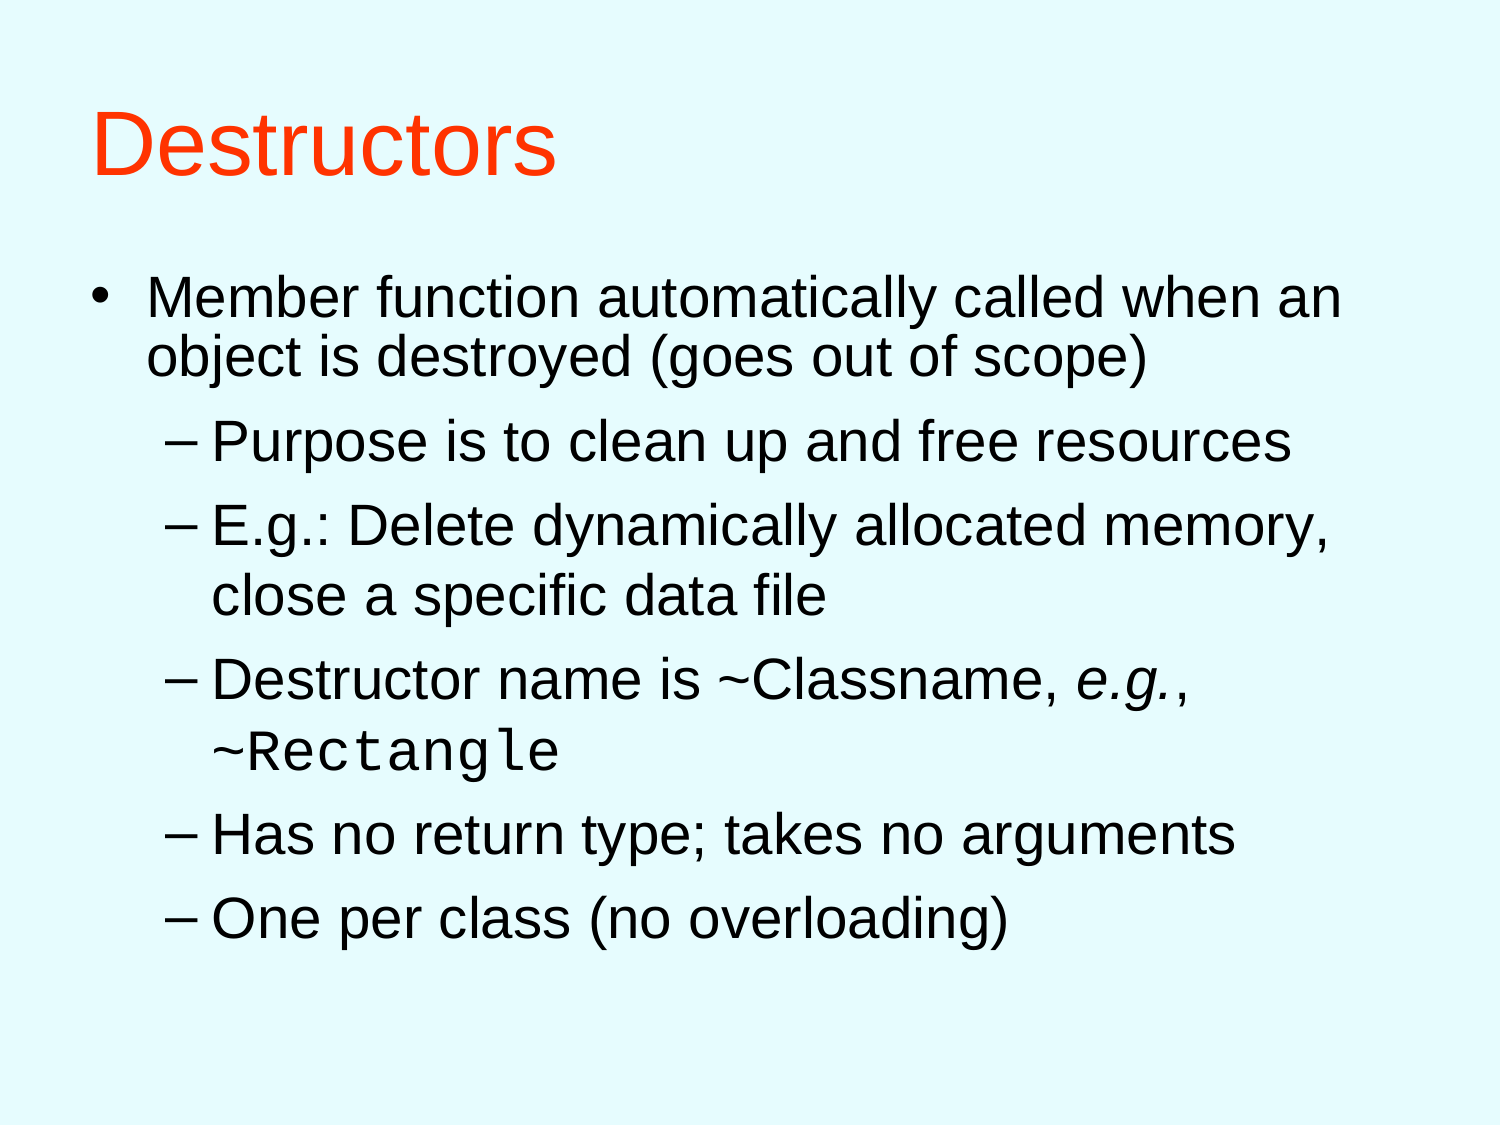

# Destructors
Member function automatically called when an object is destroyed (goes out of scope)
Purpose is to clean up and free resources
E.g.: Delete dynamically allocated memory, close a specific data file
Destructor name is ~Classname, e.g., ~Rectangle
Has no return type; takes no arguments
One per class (no overloading)